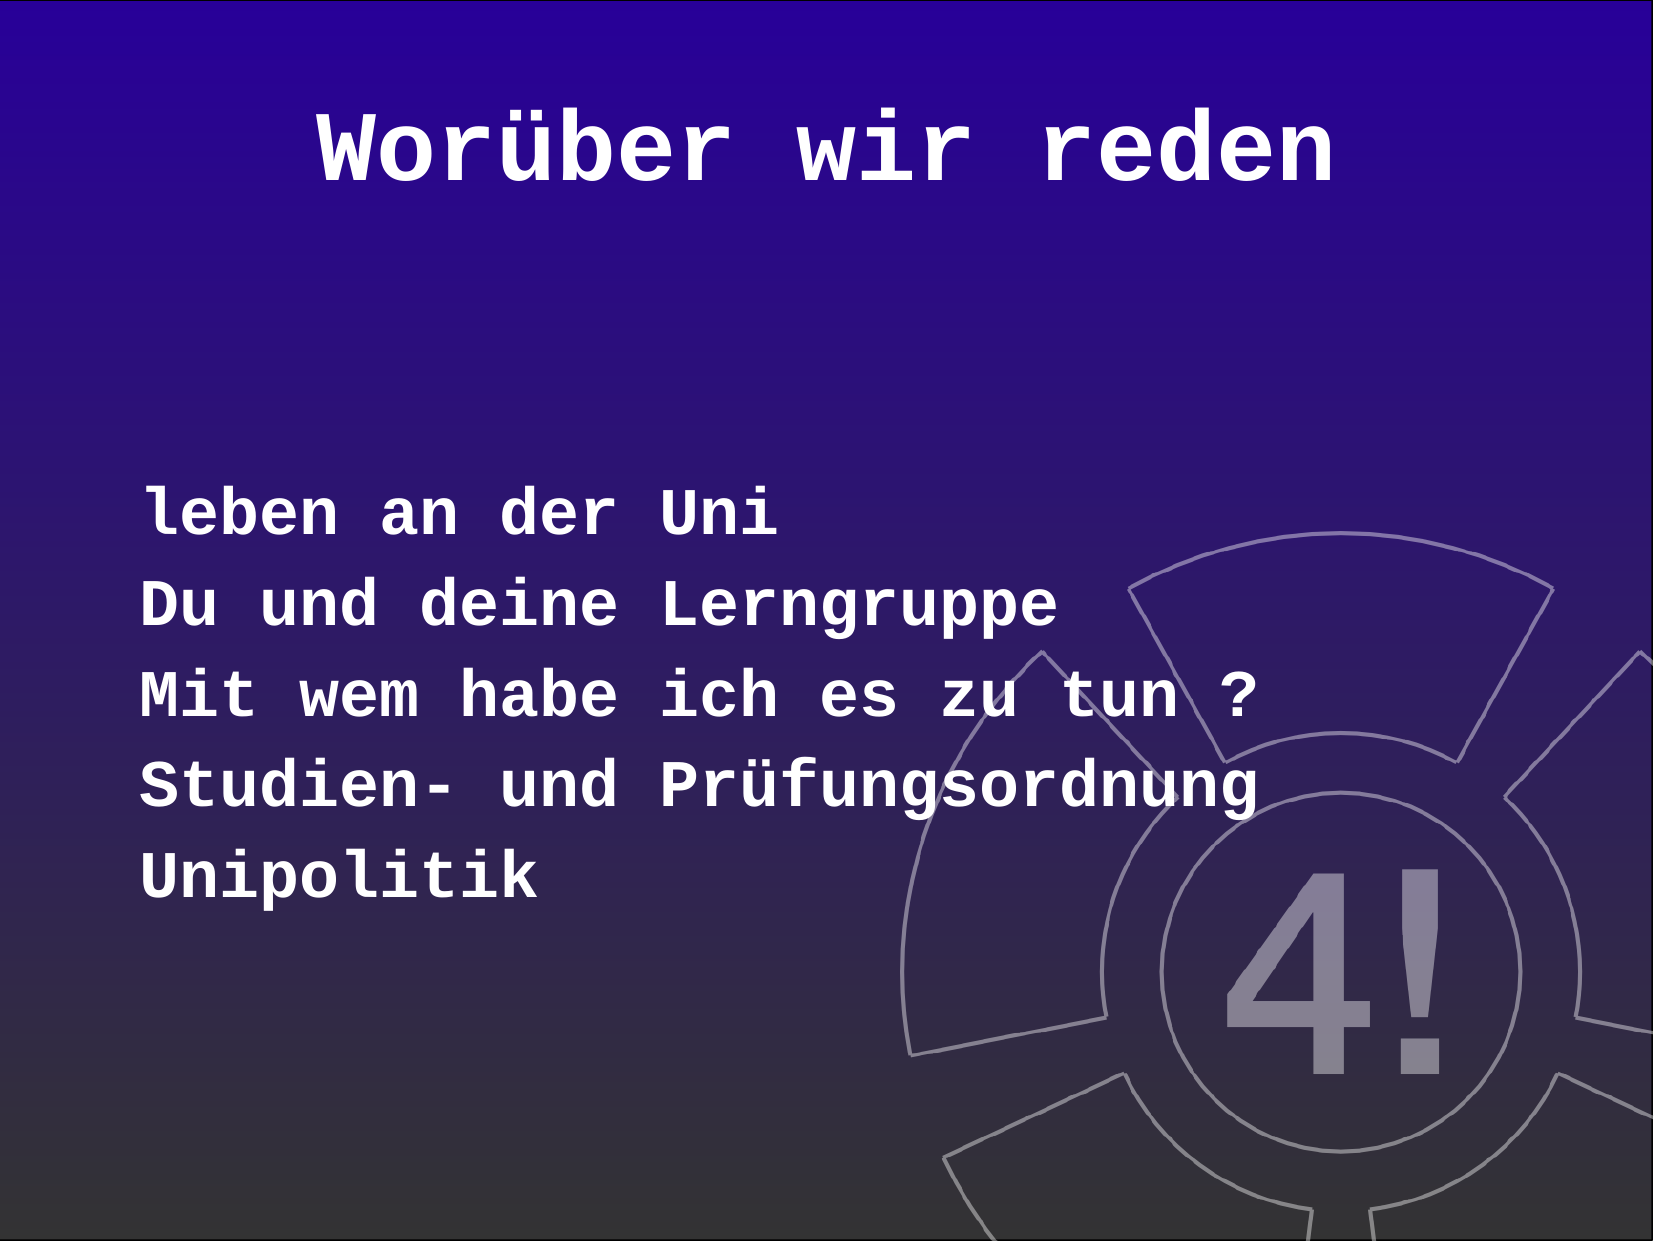

# Worüber wir reden
 leben an der Uni
 Du und deine Lerngruppe
 Mit wem habe ich es zu tun ?
 Studien- und Prüfungsordnung
 Unipolitik